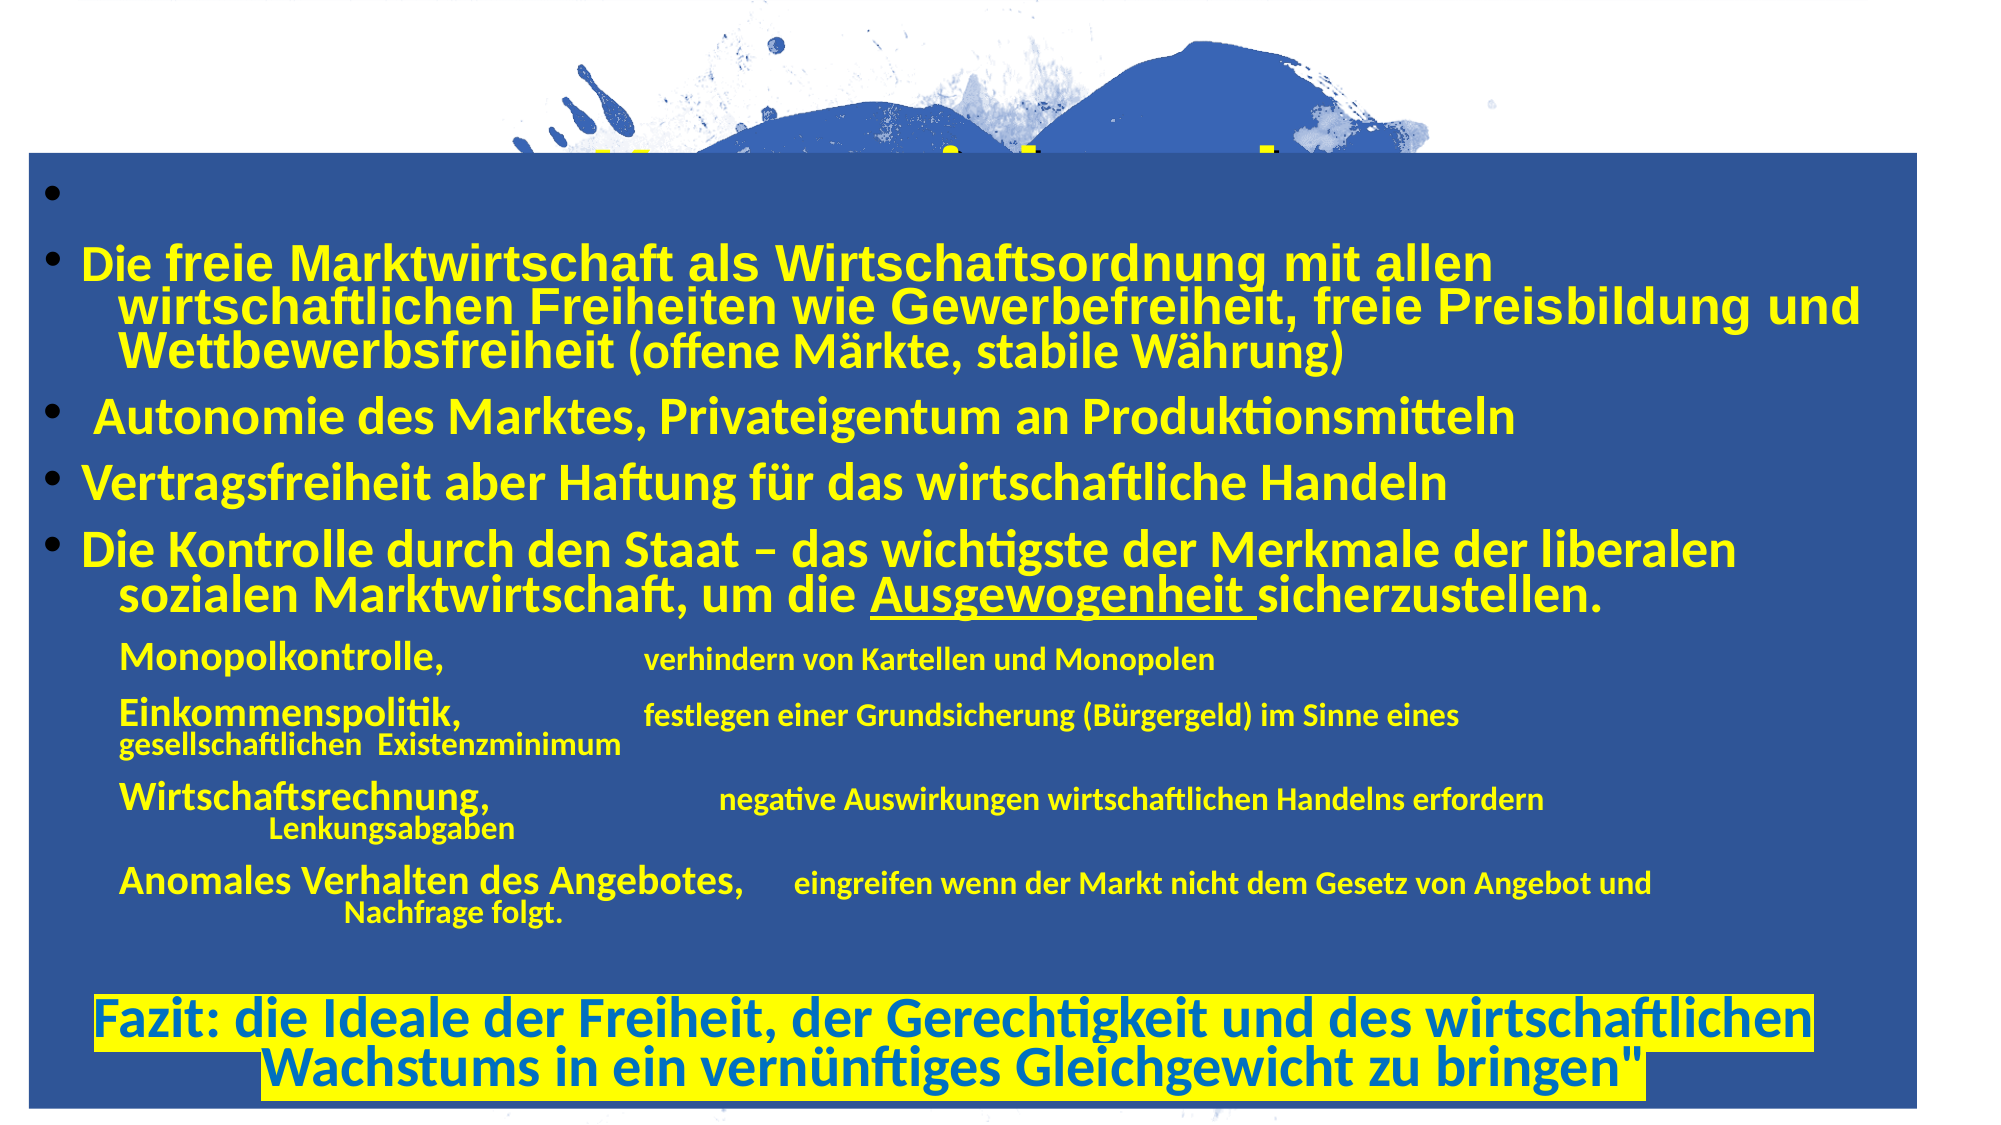

# Kennzeichen der „Liberalen Sozialen Marktwirtschaft“
Die freie Marktwirtschaft als Wirtschaftsordnung mit allen wirtschaftlichen Freiheiten wie Gewerbefreiheit, freie Preisbildung und Wettbewerbsfreiheit (offene Märkte, stabile Währung)
 Autonomie des Marktes, Privateigentum an Produktionsmitteln
Vertragsfreiheit aber Haftung für das wirtschaftliche Handeln
Die Kontrolle durch den Staat – das wichtigste der Merkmale der liberalen sozialen Marktwirtschaft, um die Ausgewogenheit sicherzustellen.
	Monopolkontrolle, 			verhindern von Kartellen und Monopolen
	Einkommenspolitik, 			festlegen einer Grundsicherung (Bürgergeld) im Sinne eines 							gesellschaftlichen Existenzminimum
	Wirtschaftsrechnung, 			negative Auswirkungen wirtschaftlichen Handelns erfordern 							Lenkungsabgaben
	Anomales Verhalten des Angebotes, 	eingreifen wenn der Markt nicht dem Gesetz von Angebot und 					 		Nachfrage folgt.
Fazit: die Ideale der Freiheit, der Gerechtigkeit und des wirtschaftlichen Wachstums in ein vernünftiges Gleichgewicht zu bringen"